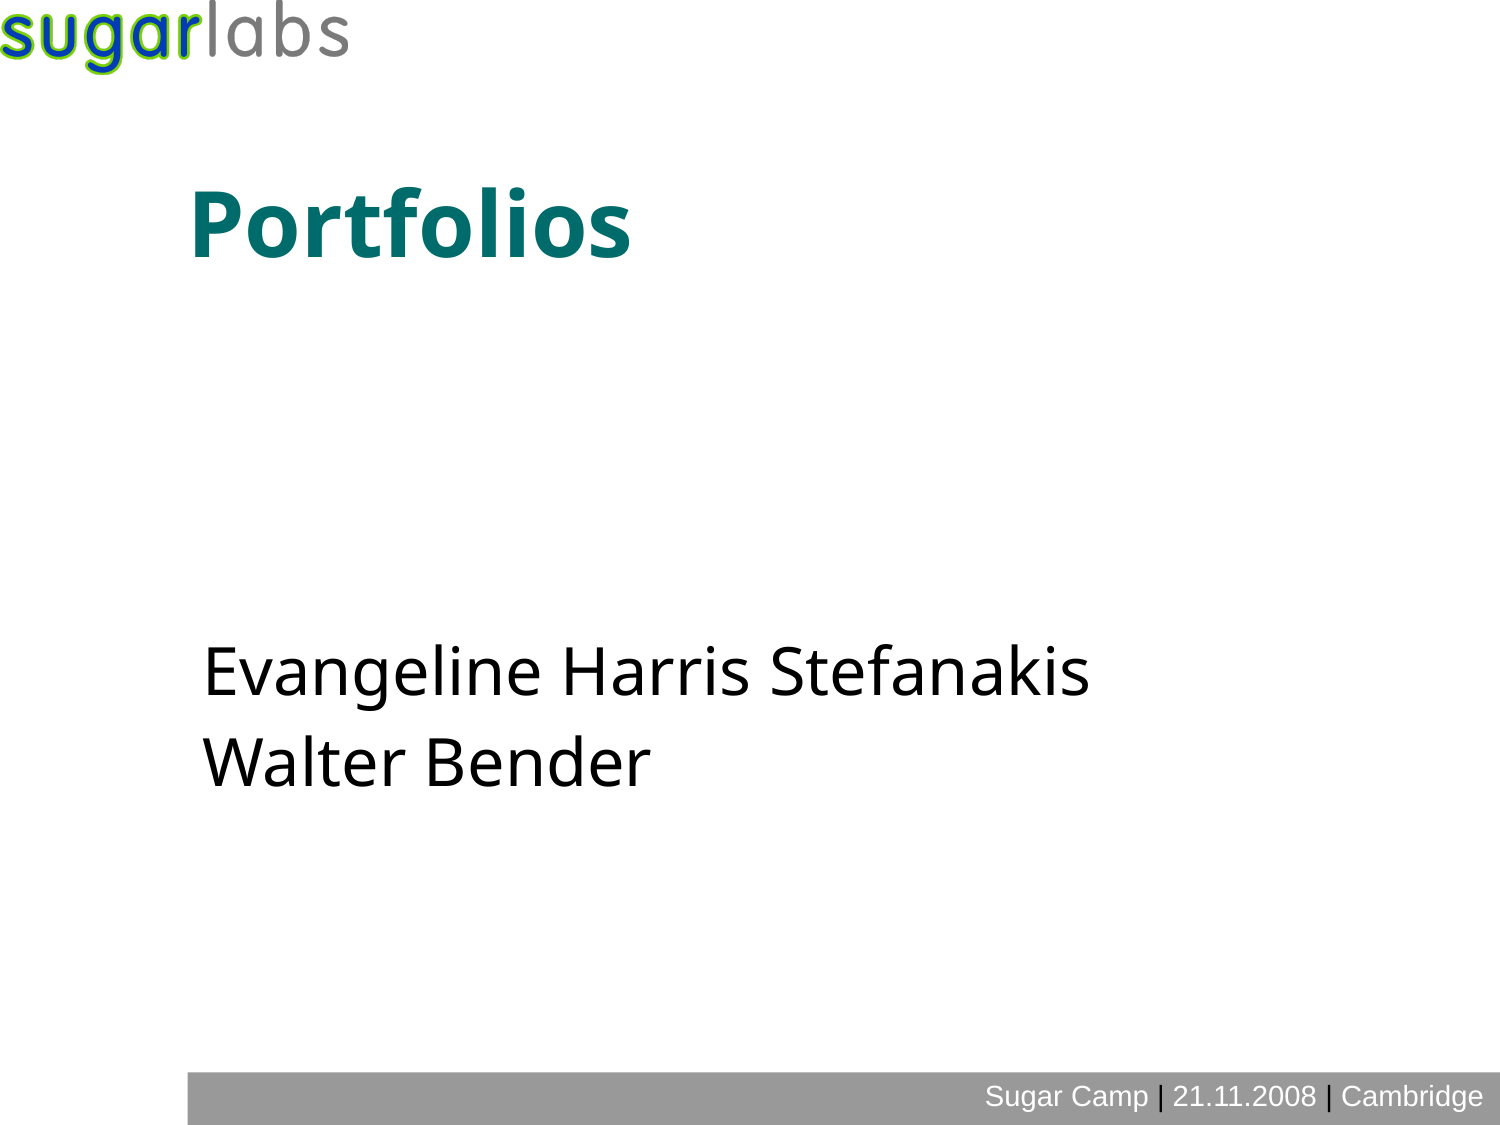

Portfolios
# Evangeline Harris Stefanakis
Walter Bender